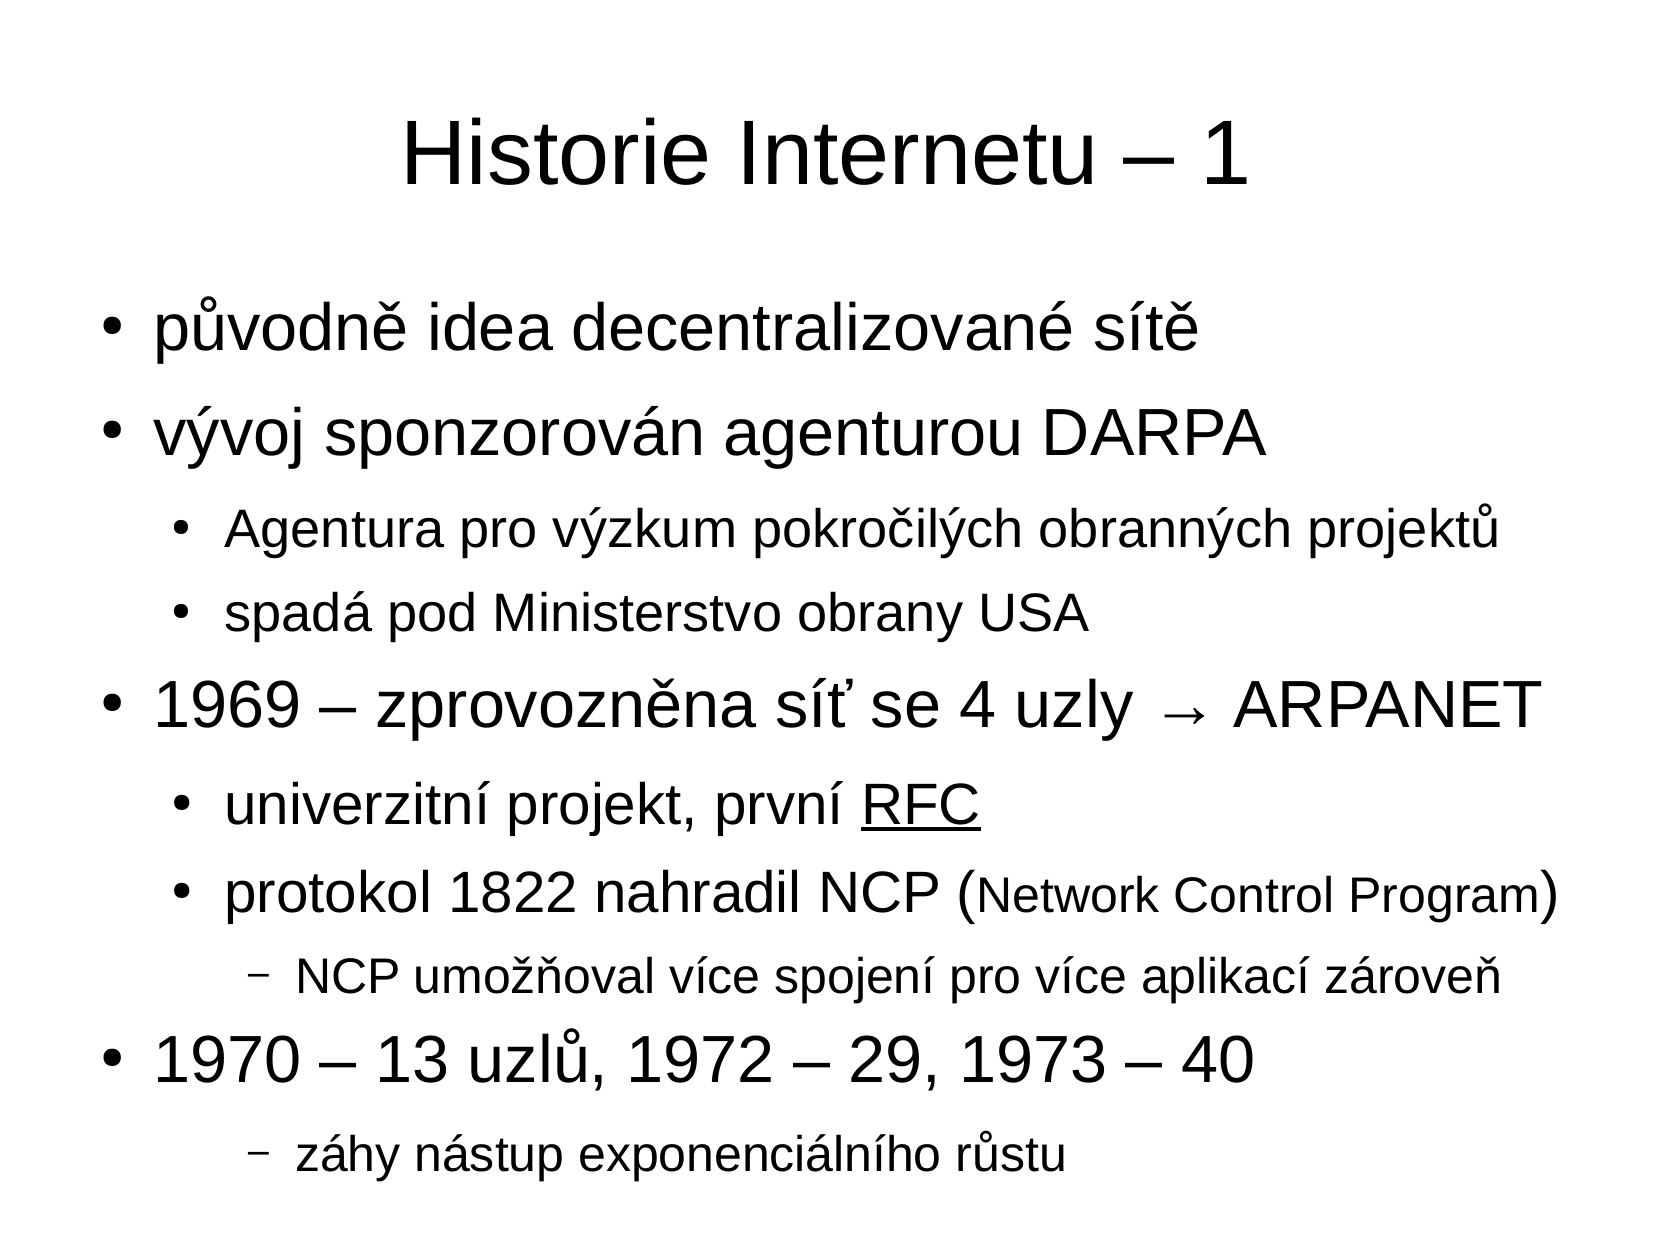

# Historie Internetu – 1
původně idea decentralizované sítě
vývoj sponzorován agenturou DARPA
Agentura pro výzkum pokročilých obranných projektů
spadá pod Ministerstvo obrany USA
1969 – zprovozněna síť se 4 uzly → ARPANET
univerzitní projekt, první RFC
protokol 1822 nahradil NCP (Network Control Program)
NCP umožňoval více spojení pro více aplikací zároveň
1970 – 13 uzlů, 1972 – 29, 1973 – 40
záhy nástup exponenciálního růstu